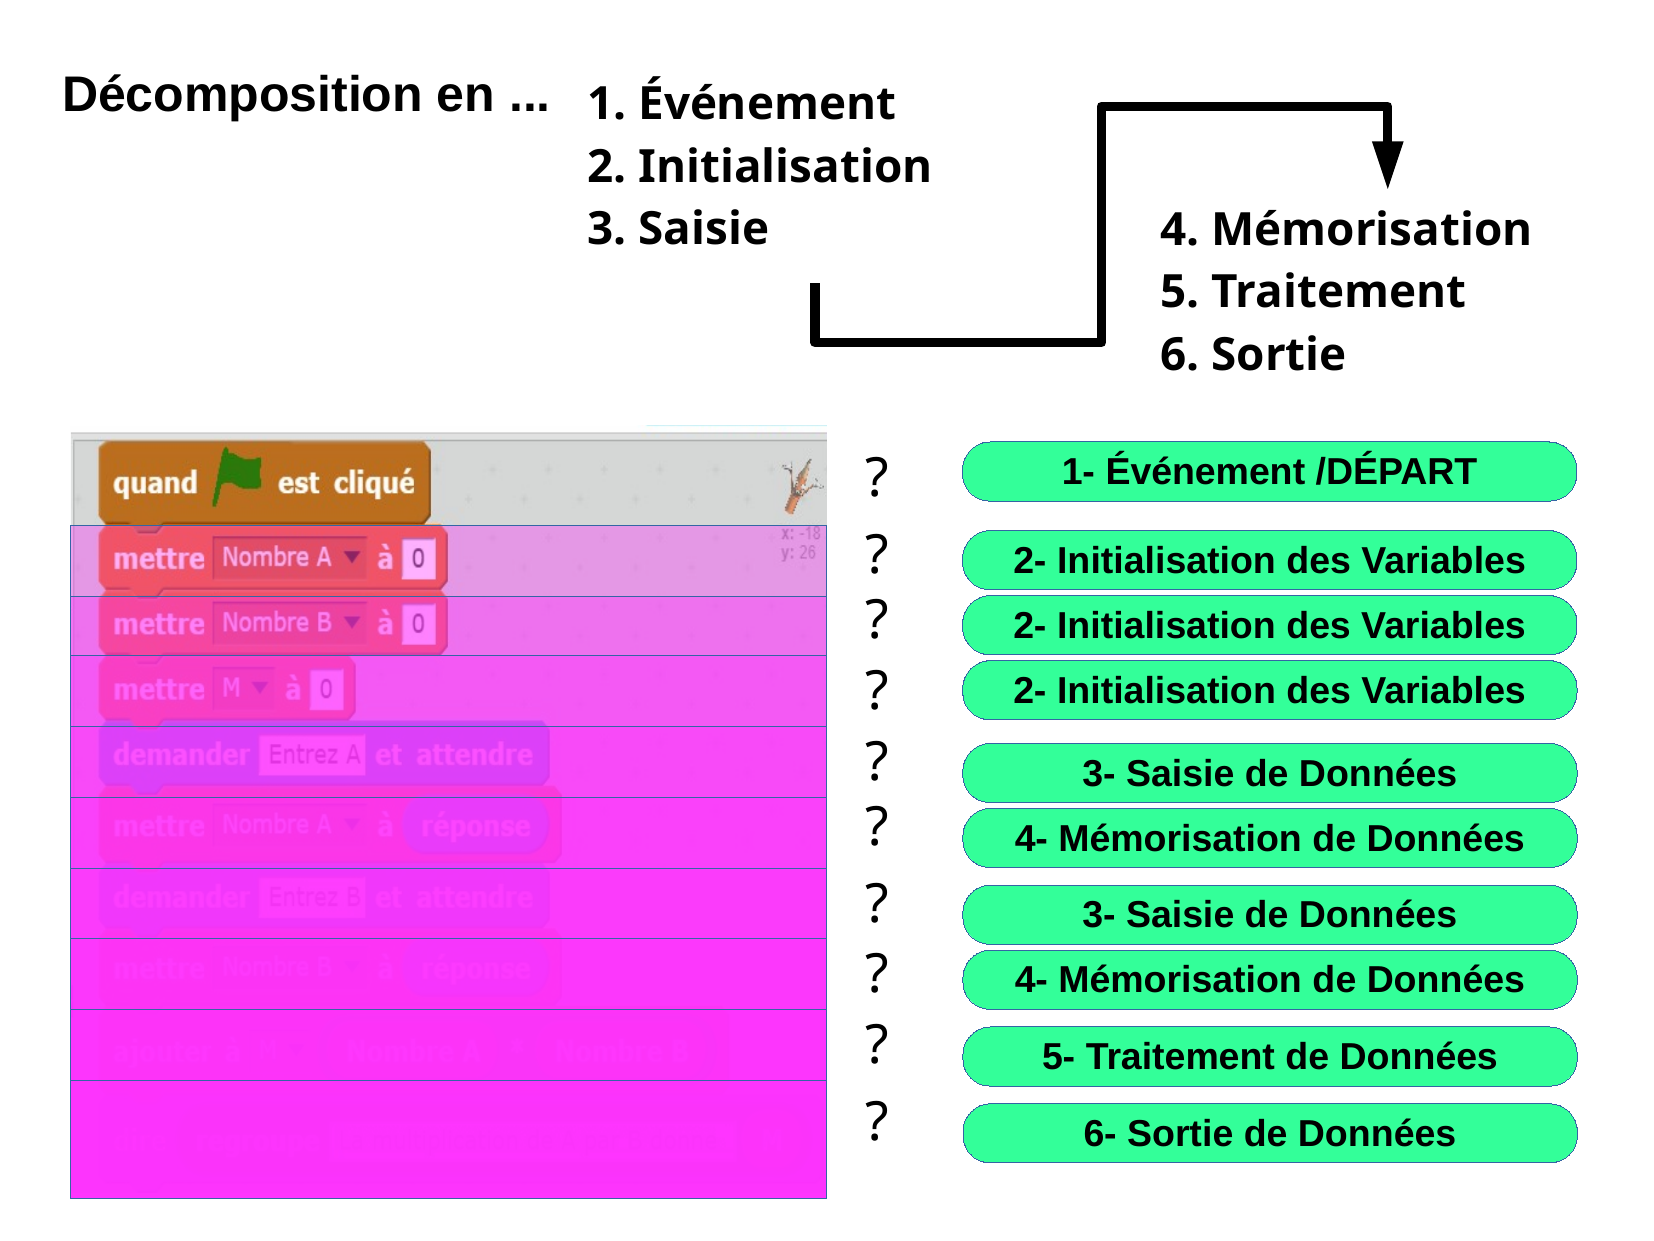

Décomposition en ...
1. Événement
2. Initialisation
3. Saisie
4. Mémorisation
5. Traitement
6. Sortie
?
1- Événement /DÉPART
?
2- Initialisation des Variables
?
2- Initialisation des Variables
?
2- Initialisation des Variables
?
3- Saisie de Données
?
4- Mémorisation de Données
?
3- Saisie de Données
?
4- Mémorisation de Données
?
5- Traitement de Données
?
6- Sortie de Données